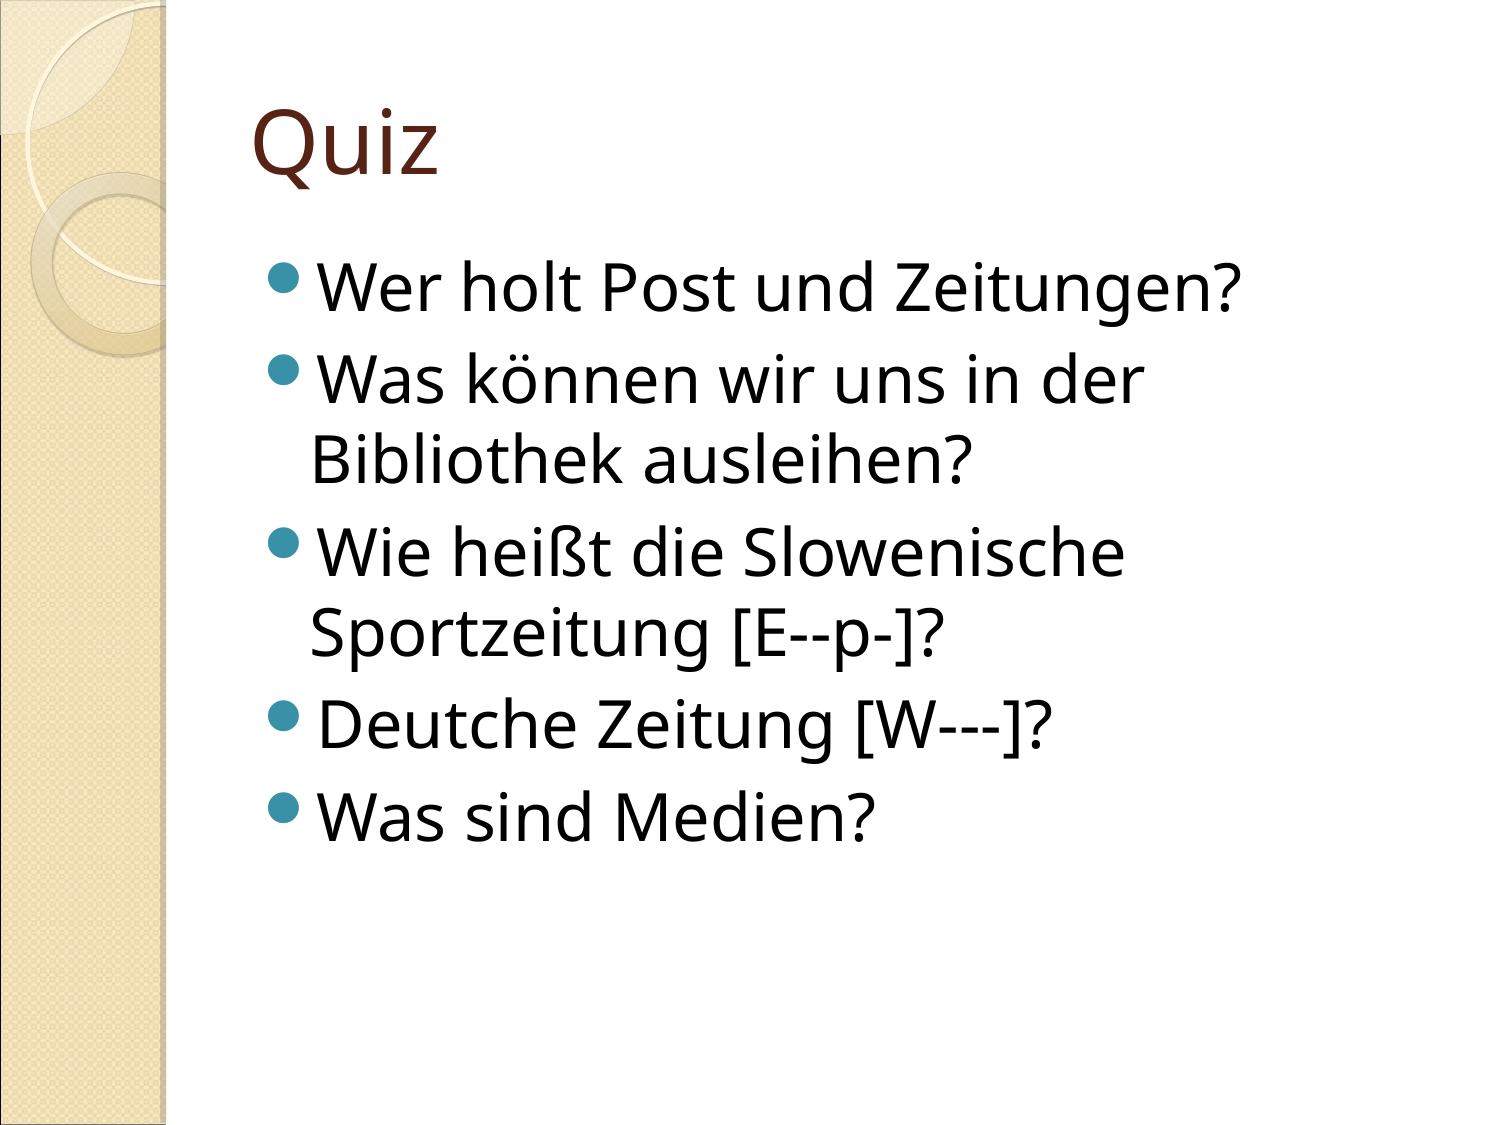

Quiz
Wer holt Post und Zeitungen?
Was können wir uns in der Bibliothek ausleihen?
Wie heißt die Slowenische Sportzeitung [E--p-]?
Deutche Zeitung [W---]?
Was sind Medien?